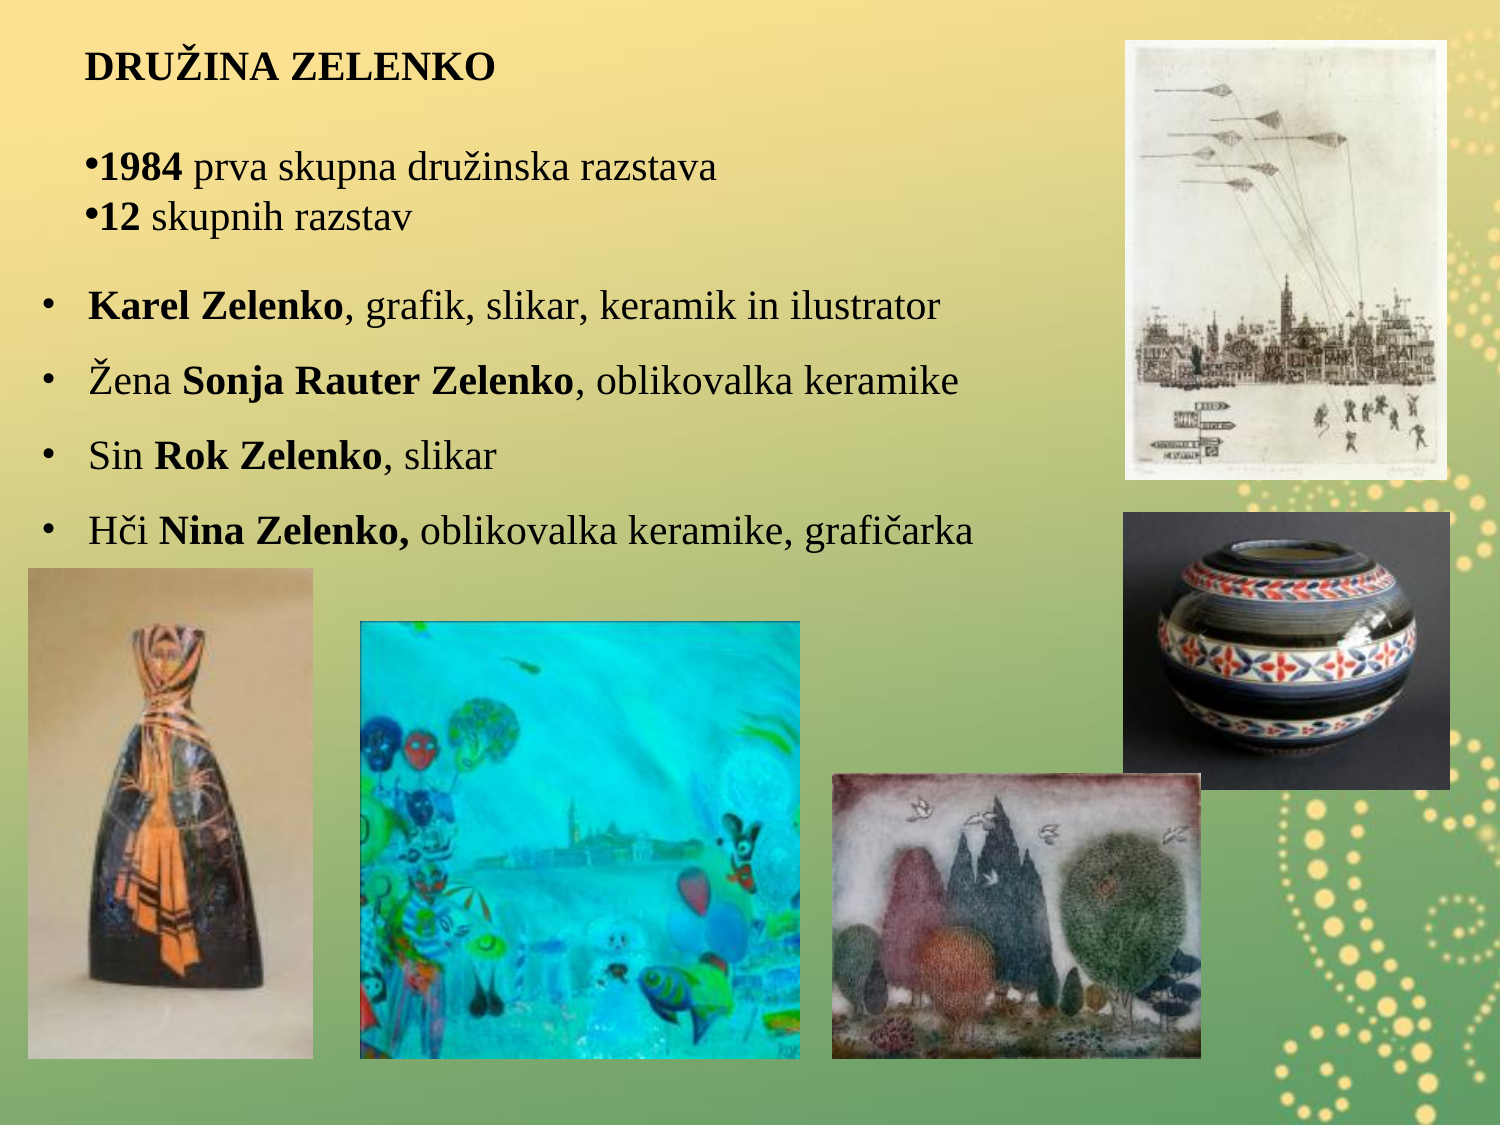

DRUŽINA ZELENKO
1984 prva skupna družinska razstava
12 skupnih razstav
Karel Zelenko, grafik, slikar, keramik in ilustrator
Žena Sonja Rauter Zelenko, oblikovalka keramike
Sin Rok Zelenko, slikar
Hči Nina Zelenko, oblikovalka keramike, grafičarka